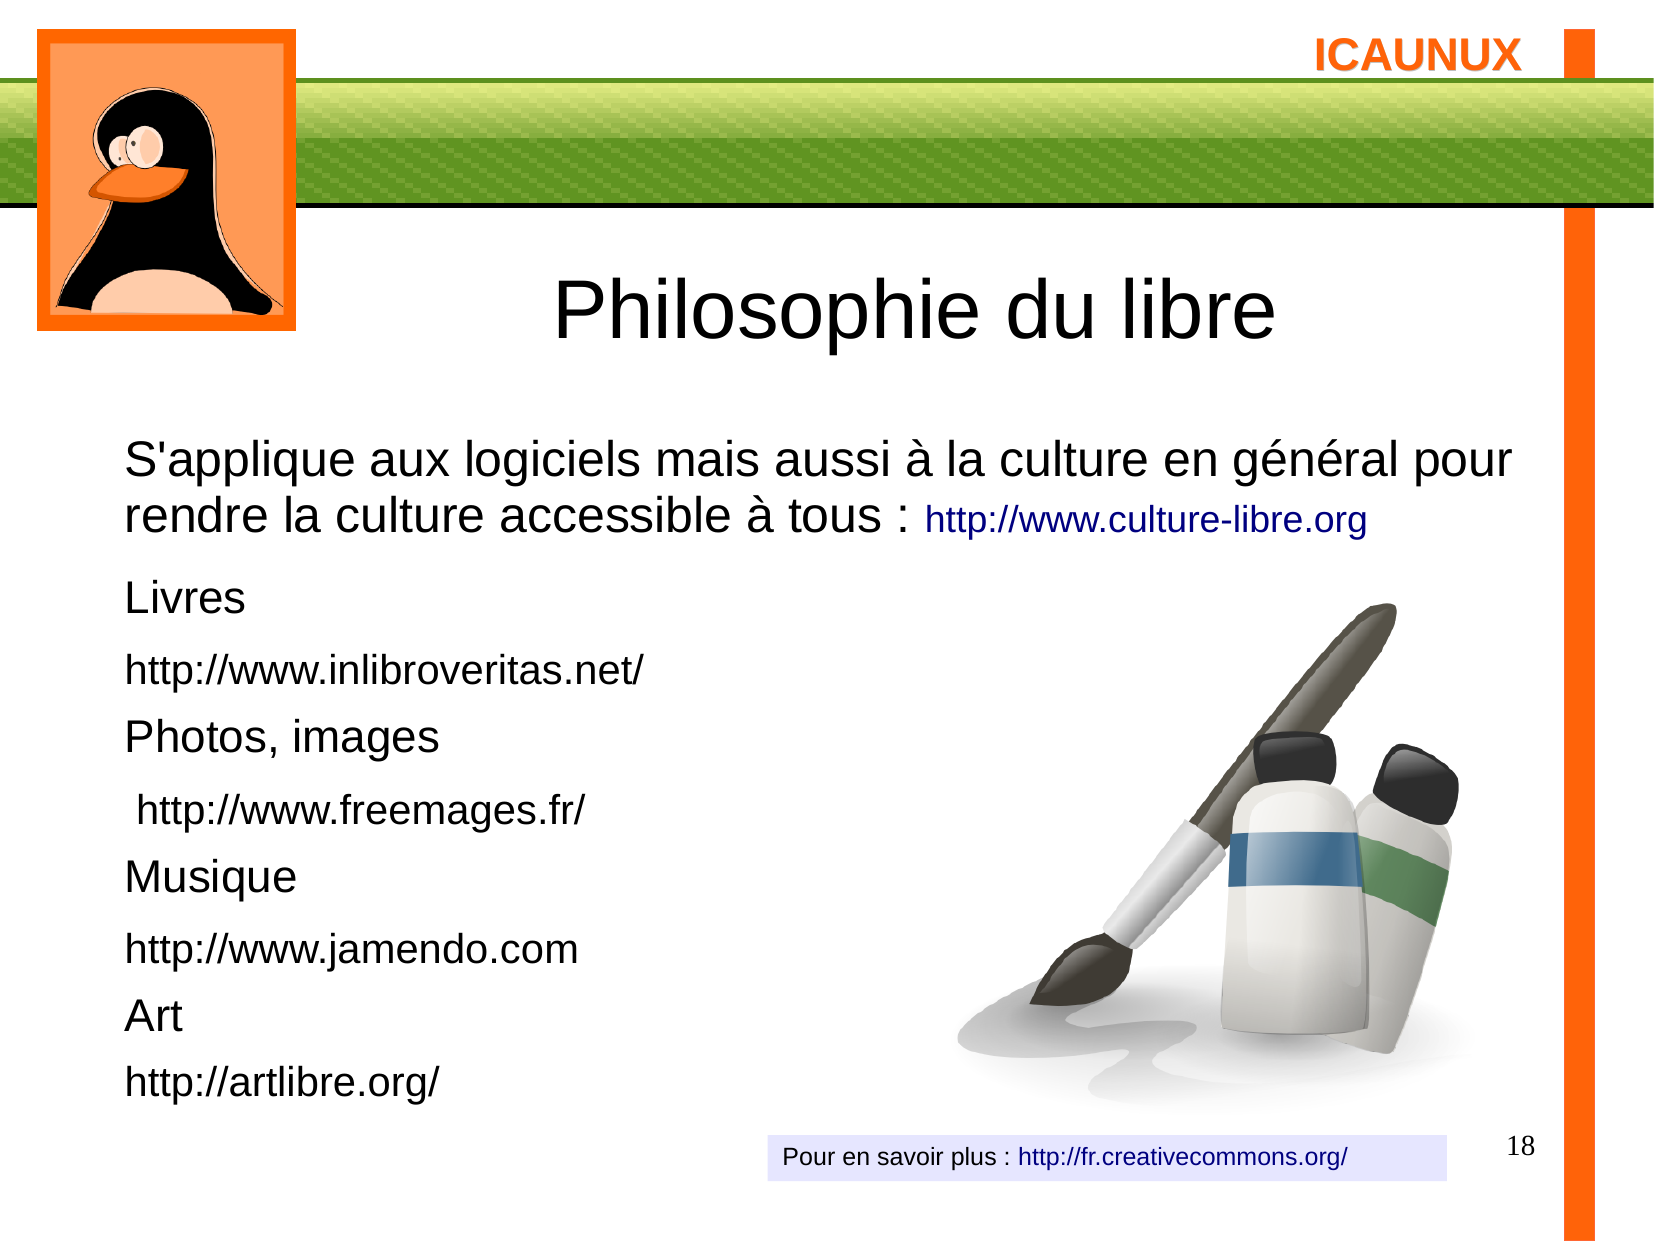

# Philosophie du libre
S'applique aux logiciels mais aussi à la culture en général pour rendre la culture accessible à tous : http://www.culture-libre.org
Livres
http://www.inlibroveritas.net/
Photos, images
 http://www.freemages.fr/
Musique
http://www.jamendo.com
Art
http://artlibre.org/
18
Pour en savoir plus : http://fr.creativecommons.org/